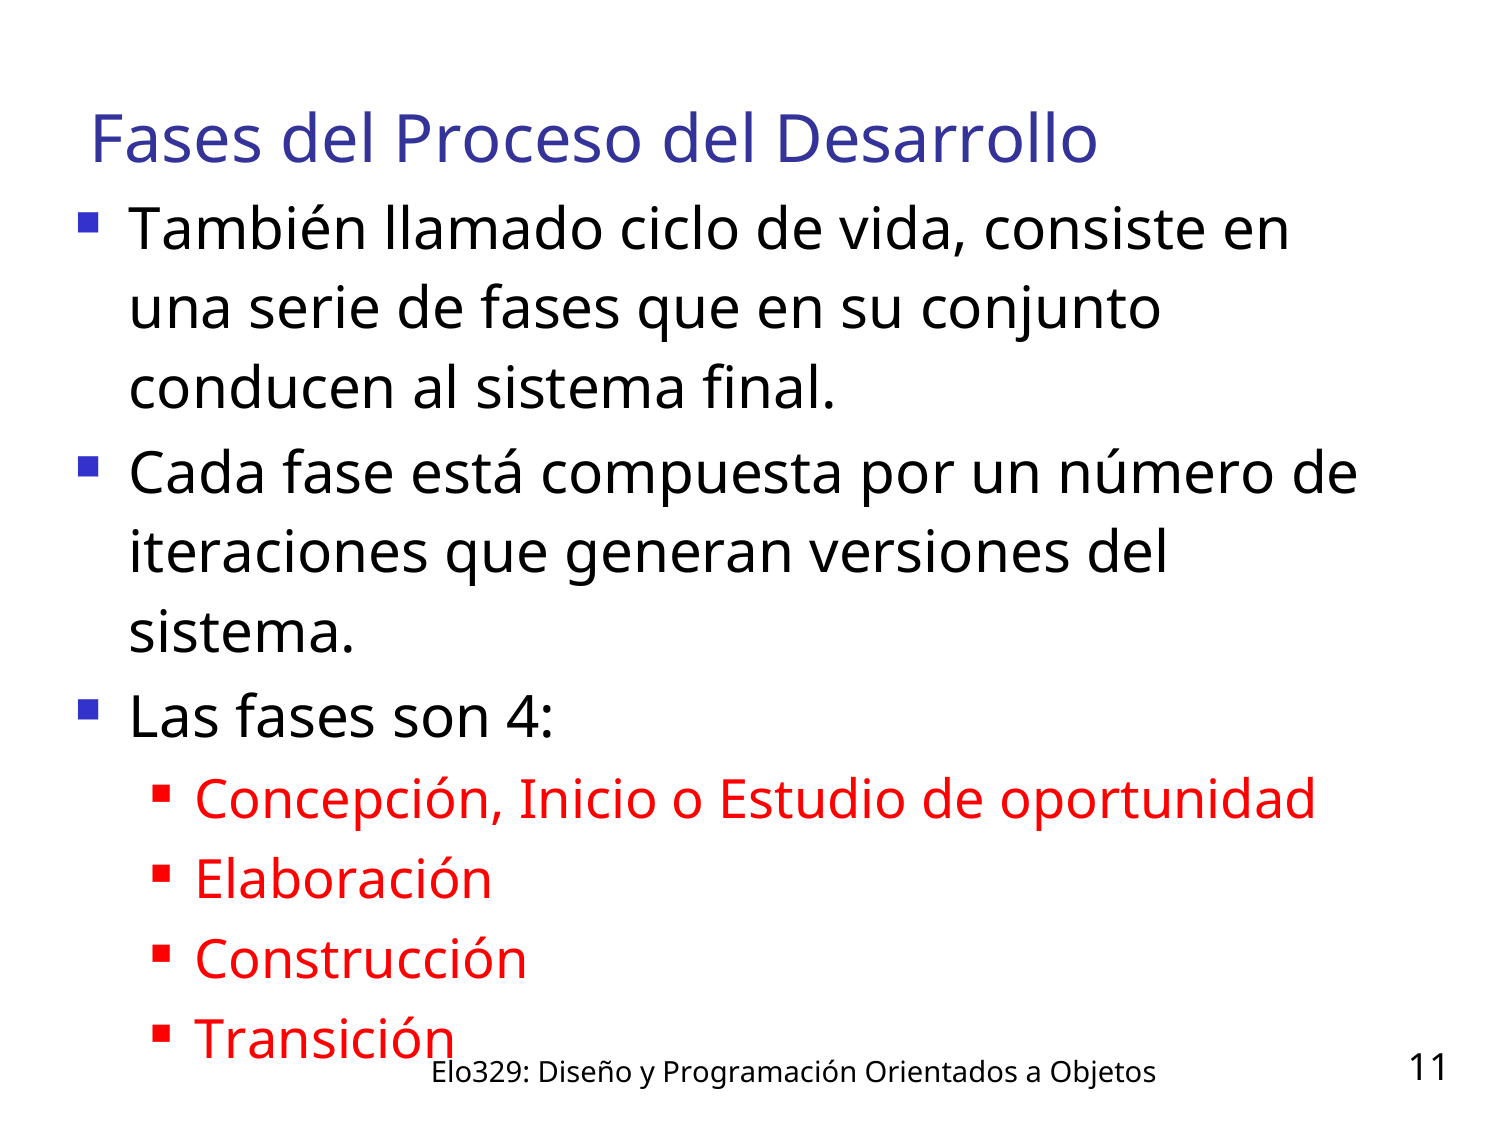

# Fases del Proceso del Desarrollo
También llamado ciclo de vida, consiste en una serie de fases que en su conjunto conducen al sistema final.
Cada fase está compuesta por un número de iteraciones que generan versiones del sistema.
Las fases son 4:
Concepción, Inicio o Estudio de oportunidad
Elaboración
Construcción
Transición
ELO329: Diseño y Programación Orientadas a Objetos
11